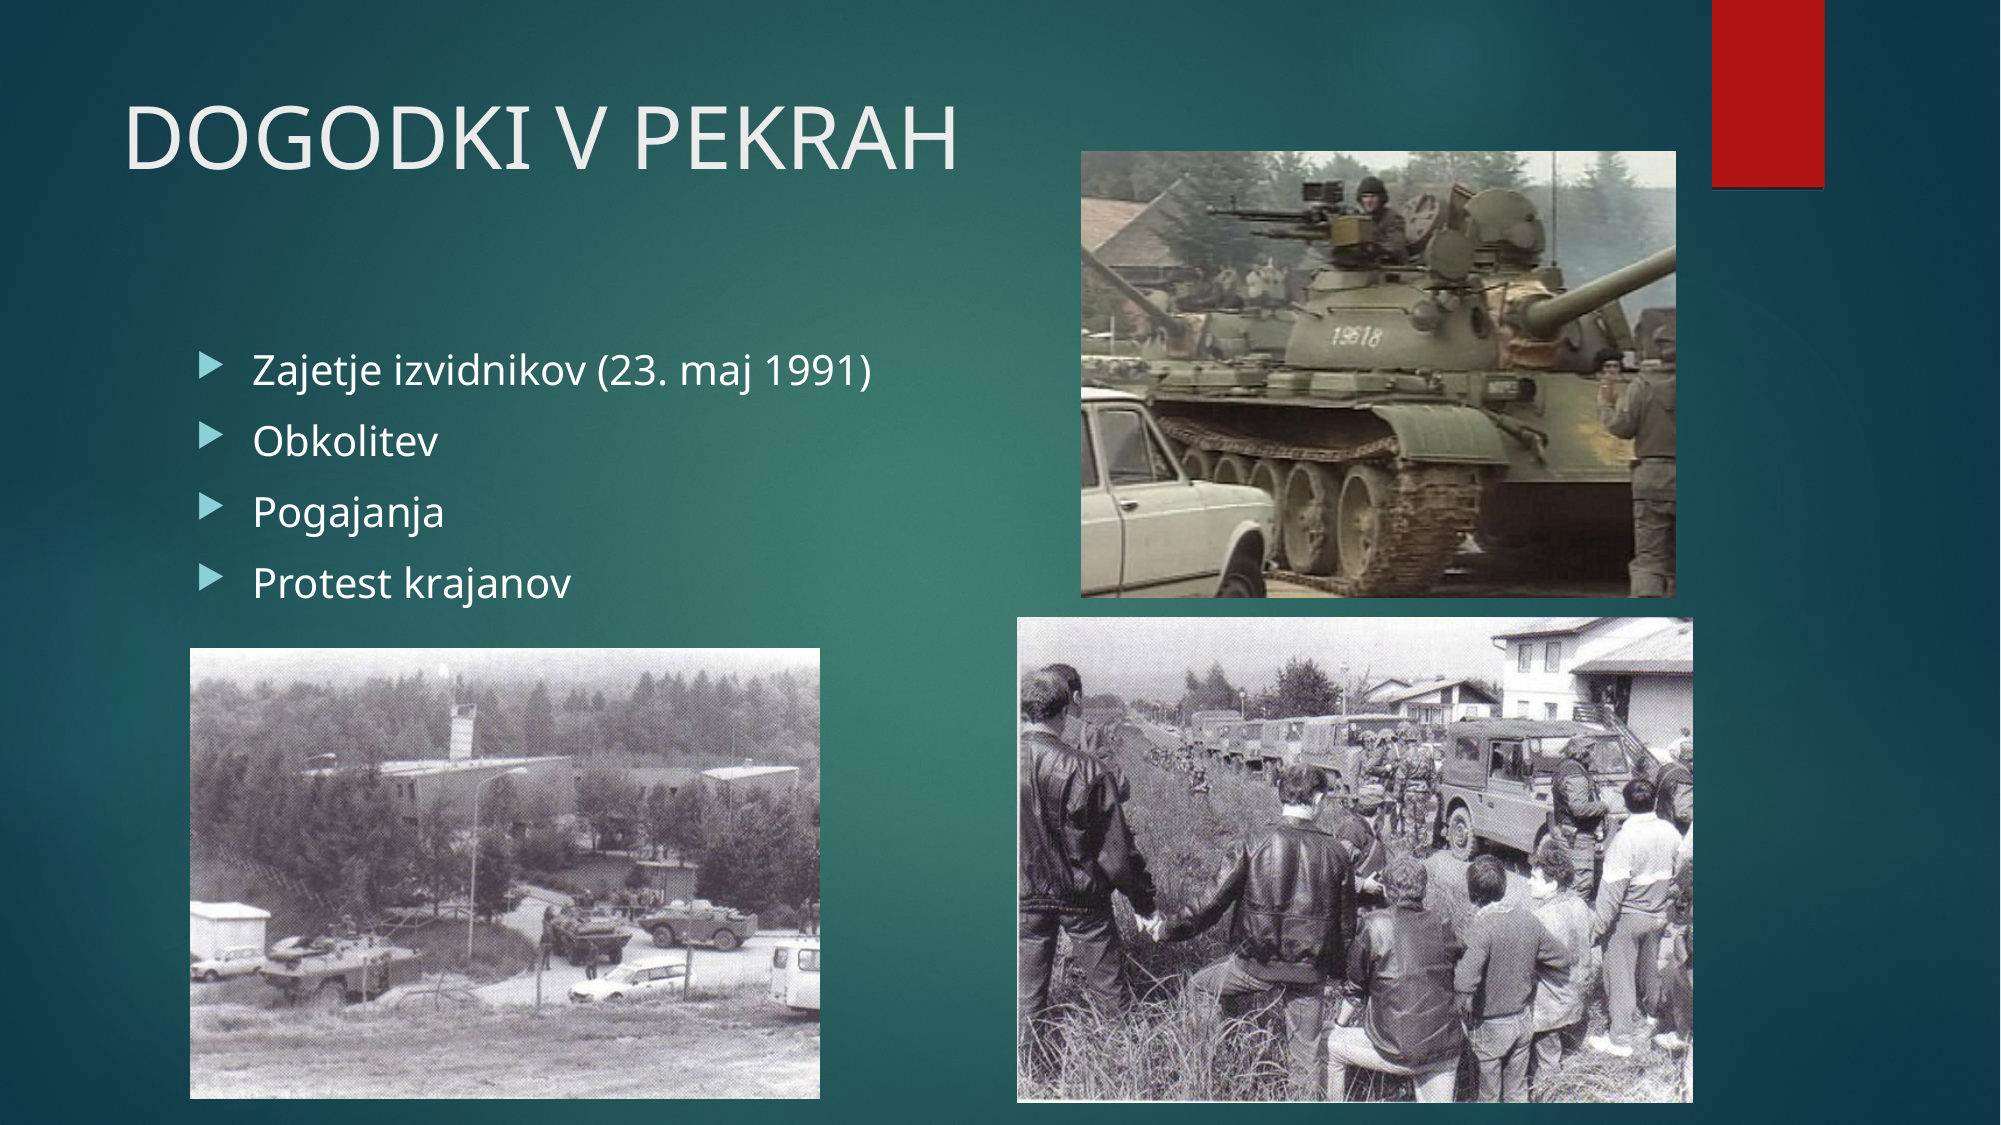

# DOGODKI V PEKRAH
Zajetje izvidnikov (23. maj 1991)
Obkolitev
Pogajanja
Protest krajanov